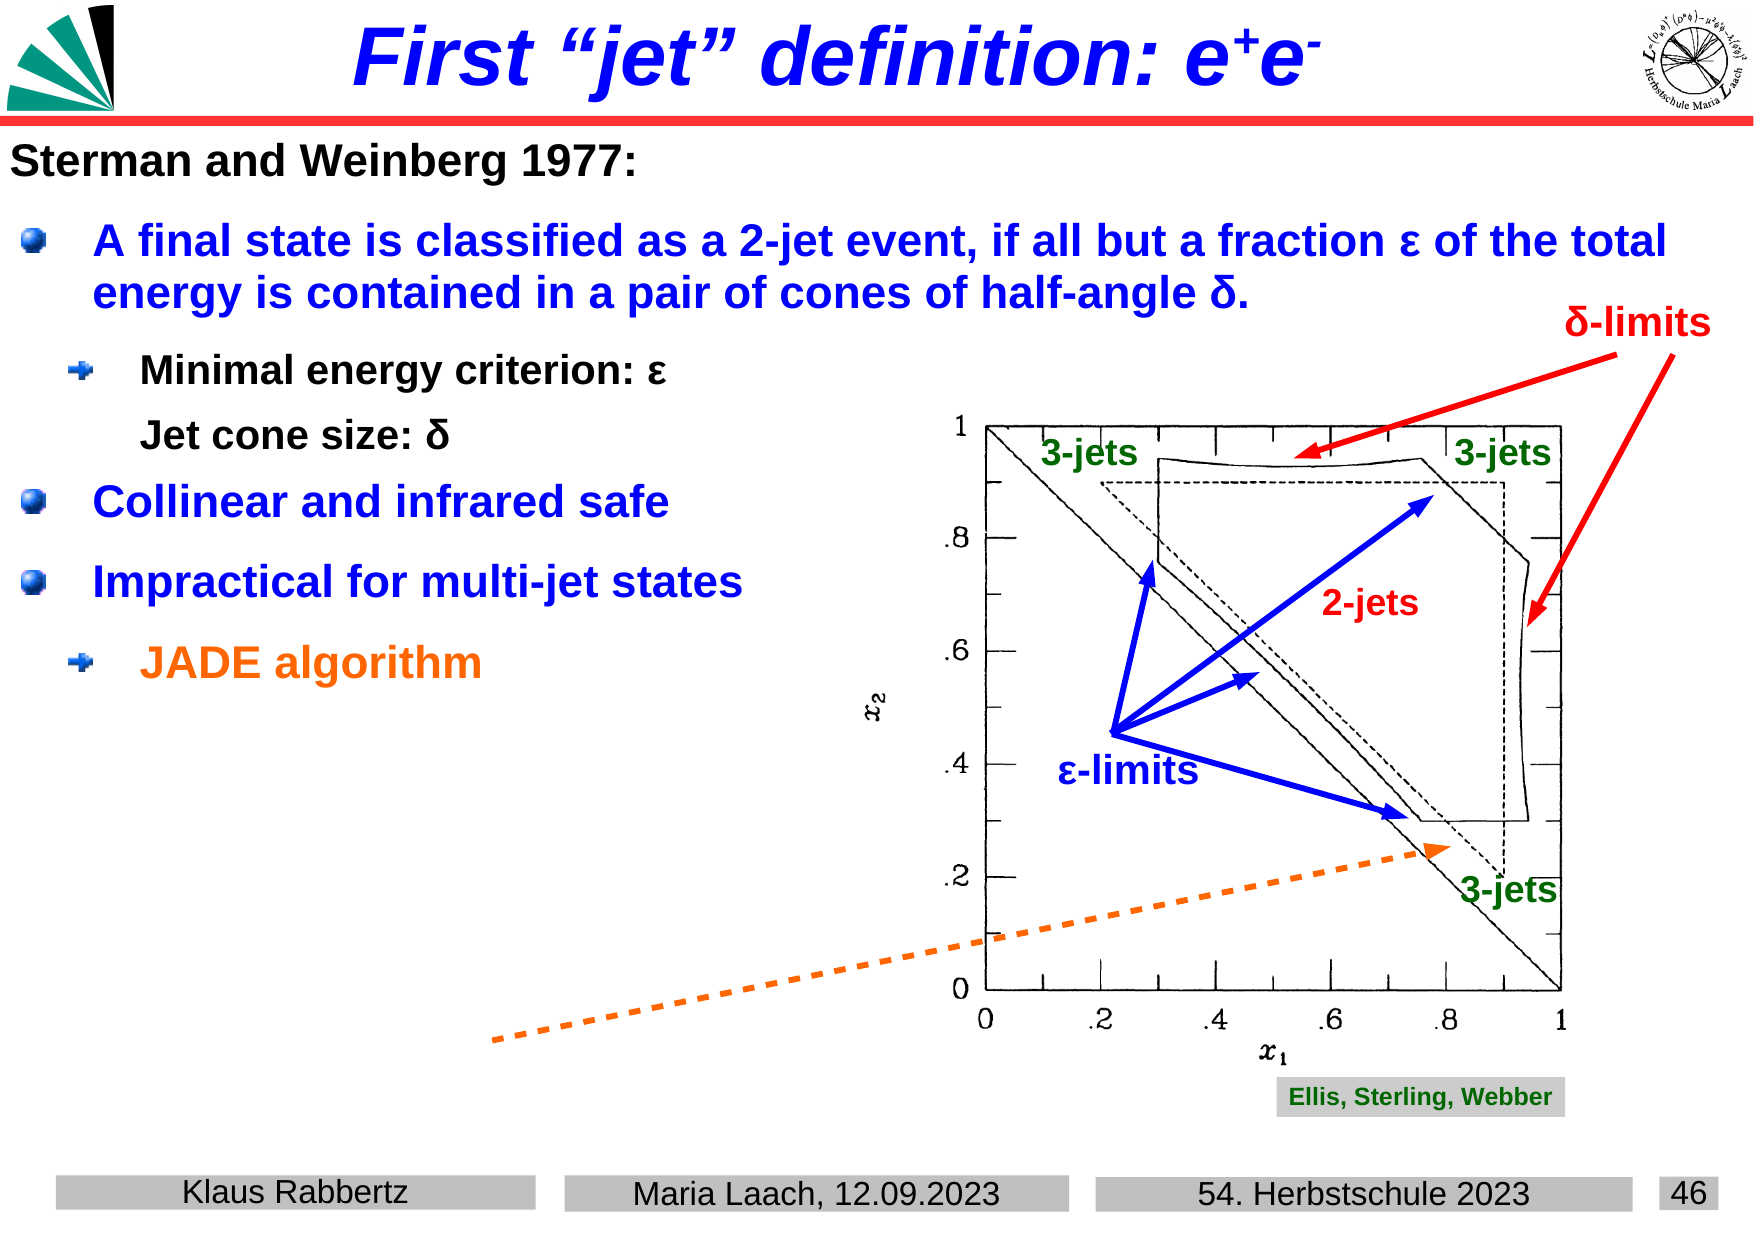

# First “jet” definition: e+e-
Sterman and Weinberg 1977:
A final state is classified as a 2-jet event, if all but a fraction ε of the total energy is contained in a pair of cones of half-angle δ.
Minimal energy criterion: ε
Jet cone size: δ
Collinear and infrared safe
Impractical for multi-jet states
JADE algorithm
δ-limits
3-jets
3-jets
2-jets
ε-limits
3-jets
Ellis, Sterling, Webber